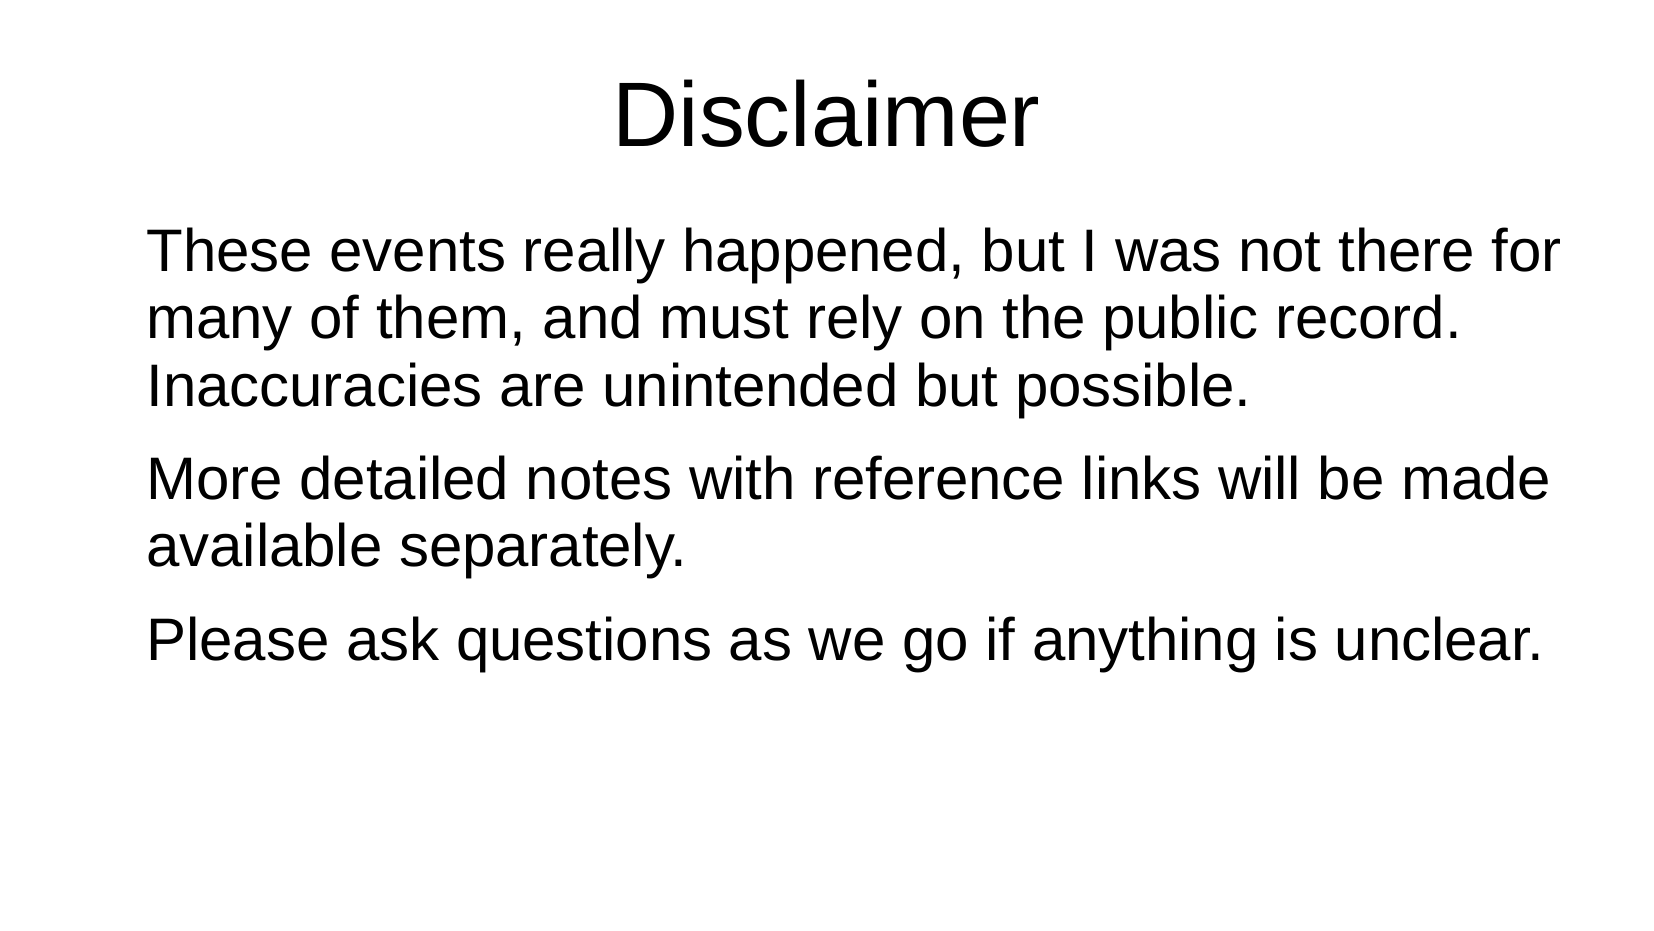

# Disclaimer
These events really happened, but I was not there for many of them, and must rely on the public record. Inaccuracies are unintended but possible.
More detailed notes with reference links will be made available separately.
Please ask questions as we go if anything is unclear.